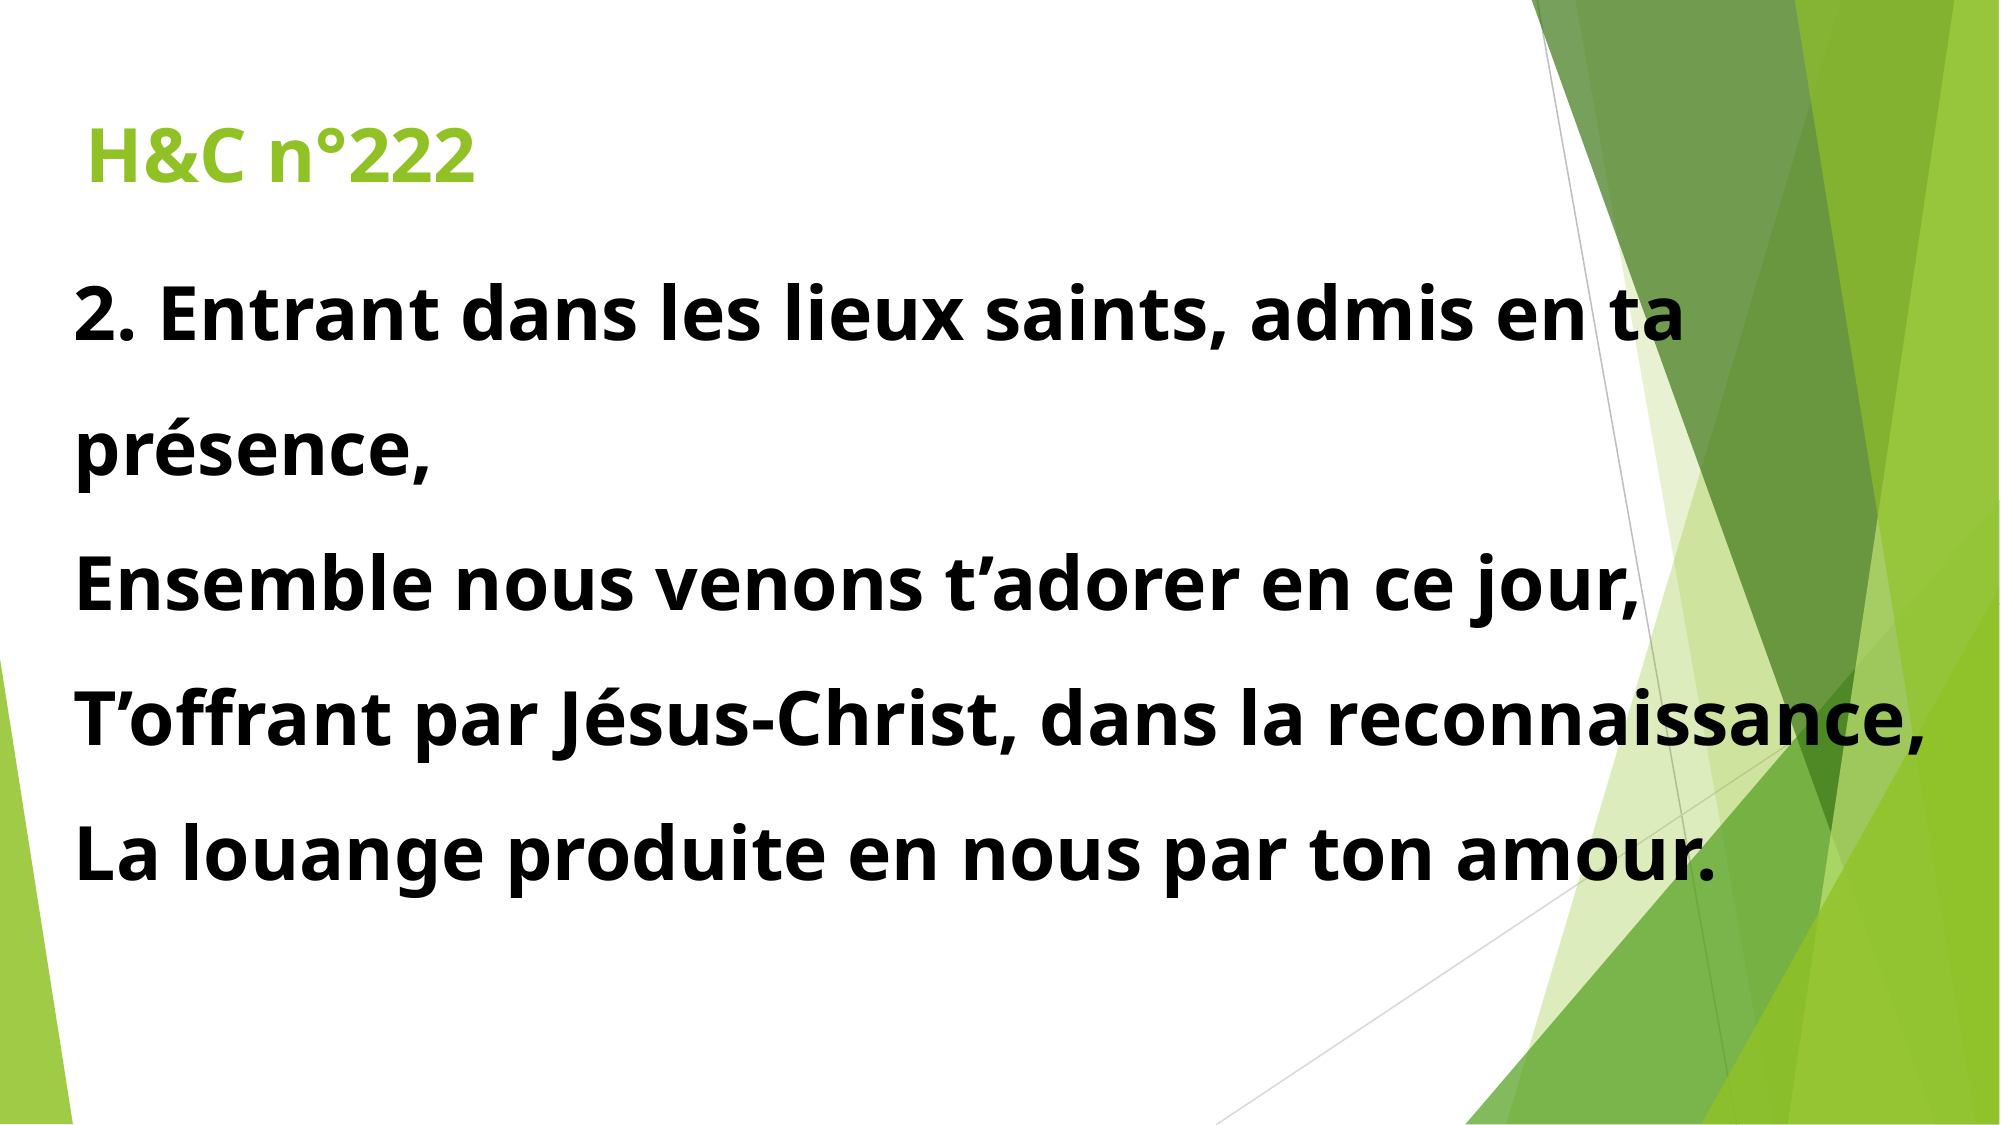

H&C n°222
2. Entrant dans les lieux saints, admis en ta présence,
Ensemble nous venons t’adorer en ce jour,
T’offrant par Jésus-Christ, dans la reconnaissance,
La louange produite en nous par ton amour.